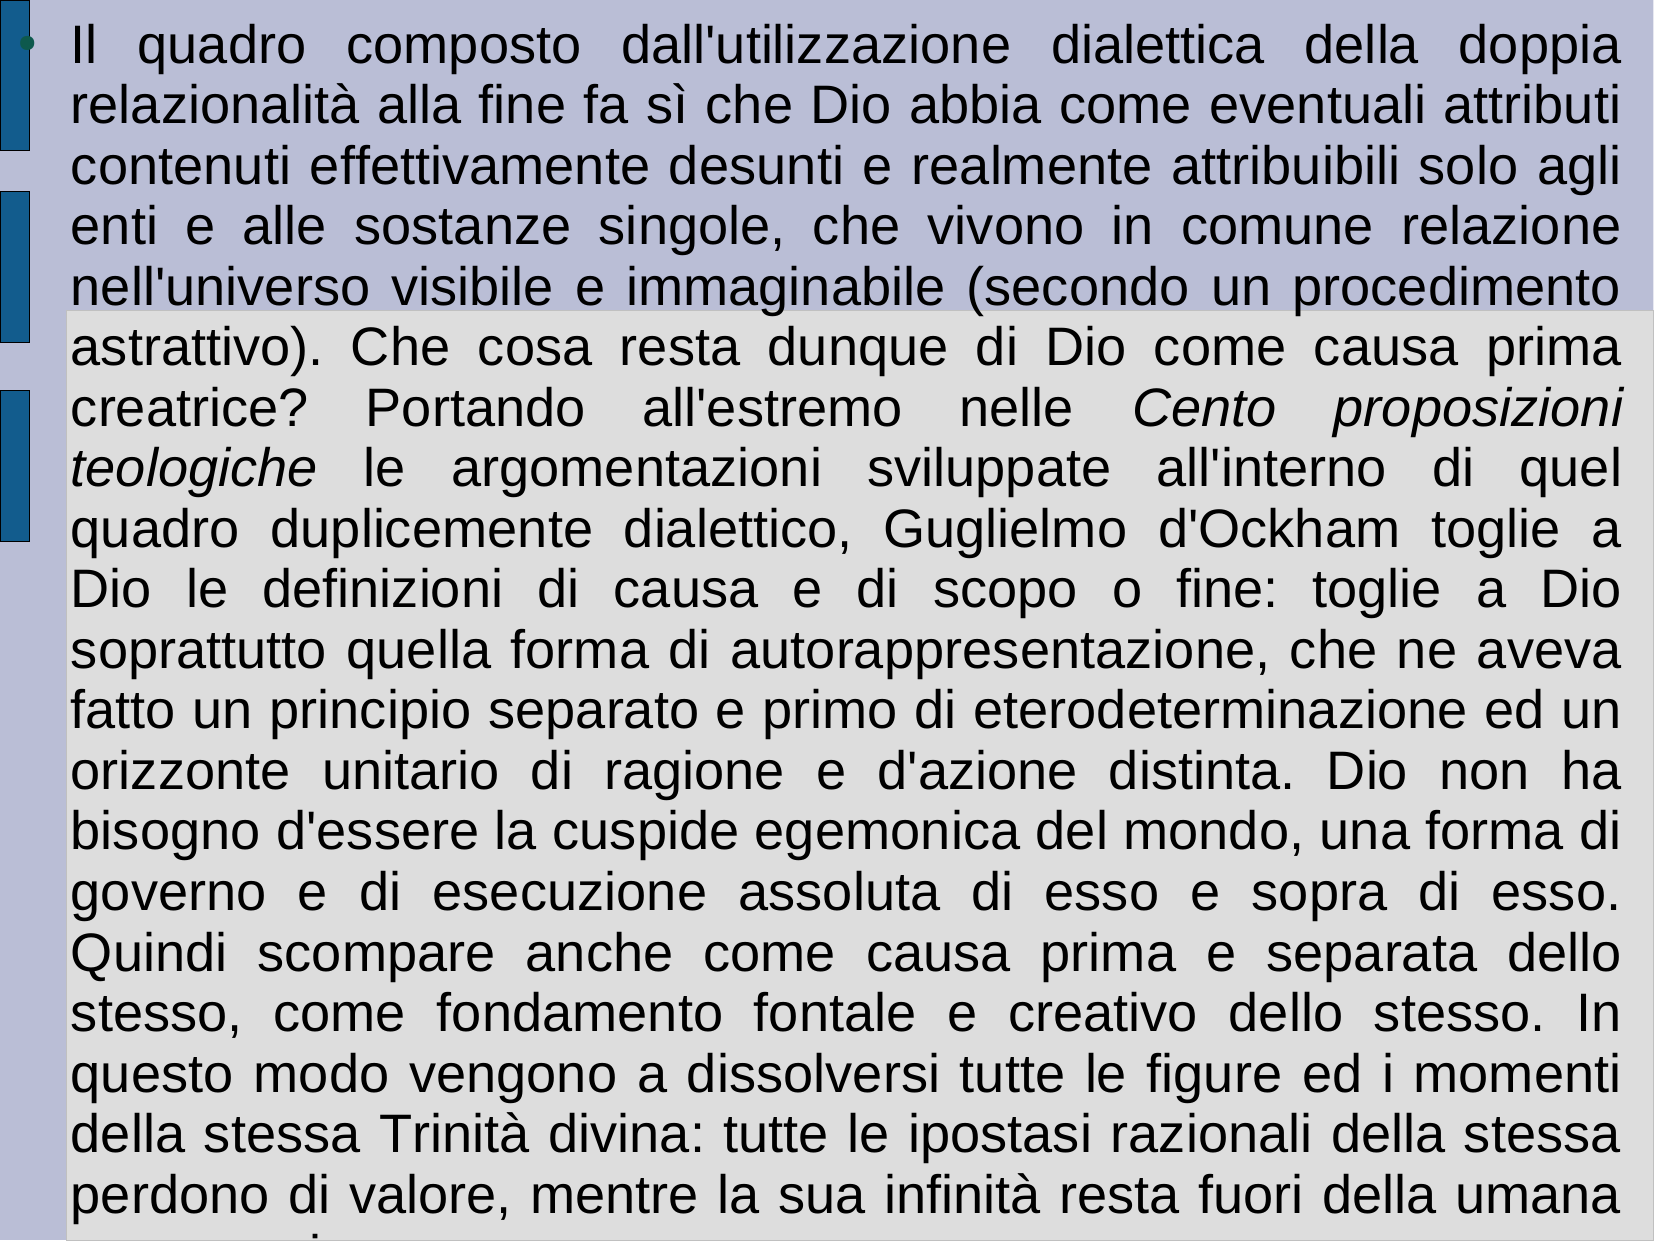

Il quadro composto dall'utilizzazione dialettica della doppia relazionalità alla fine fa sì che Dio abbia come eventuali attributi contenuti effettivamente desunti e realmente attribuibili solo agli enti e alle sostanze singole, che vivono in comune relazione nell'universo visibile e immaginabile (secondo un procedimento astrattivo). Che cosa resta dunque di Dio come causa prima creatrice? Portando all'estremo nelle Cento proposizioni teologiche le argomentazioni sviluppate all'interno di quel quadro duplicemente dialettico, Guglielmo d'Ockham toglie a Dio le definizioni di causa e di scopo o fine: toglie a Dio soprattutto quella forma di autorappresentazione, che ne aveva fatto un principio separato e primo di eterodeterminazione ed un orizzonte unitario di ragione e d'azione distinta. Dio non ha bisogno d'essere la cuspide egemonica del mondo, una forma di governo e di esecuzione assoluta di esso e sopra di esso. Quindi scompare anche come causa prima e separata dello stesso, come fondamento fontale e creativo dello stesso. In questo modo vengono a dissolversi tutte le figure ed i momenti della stessa Trinità divina: tutte le ipostasi razionali della stessa perdono di valore, mentre la sua infinità resta fuori della umana comprensione.
#